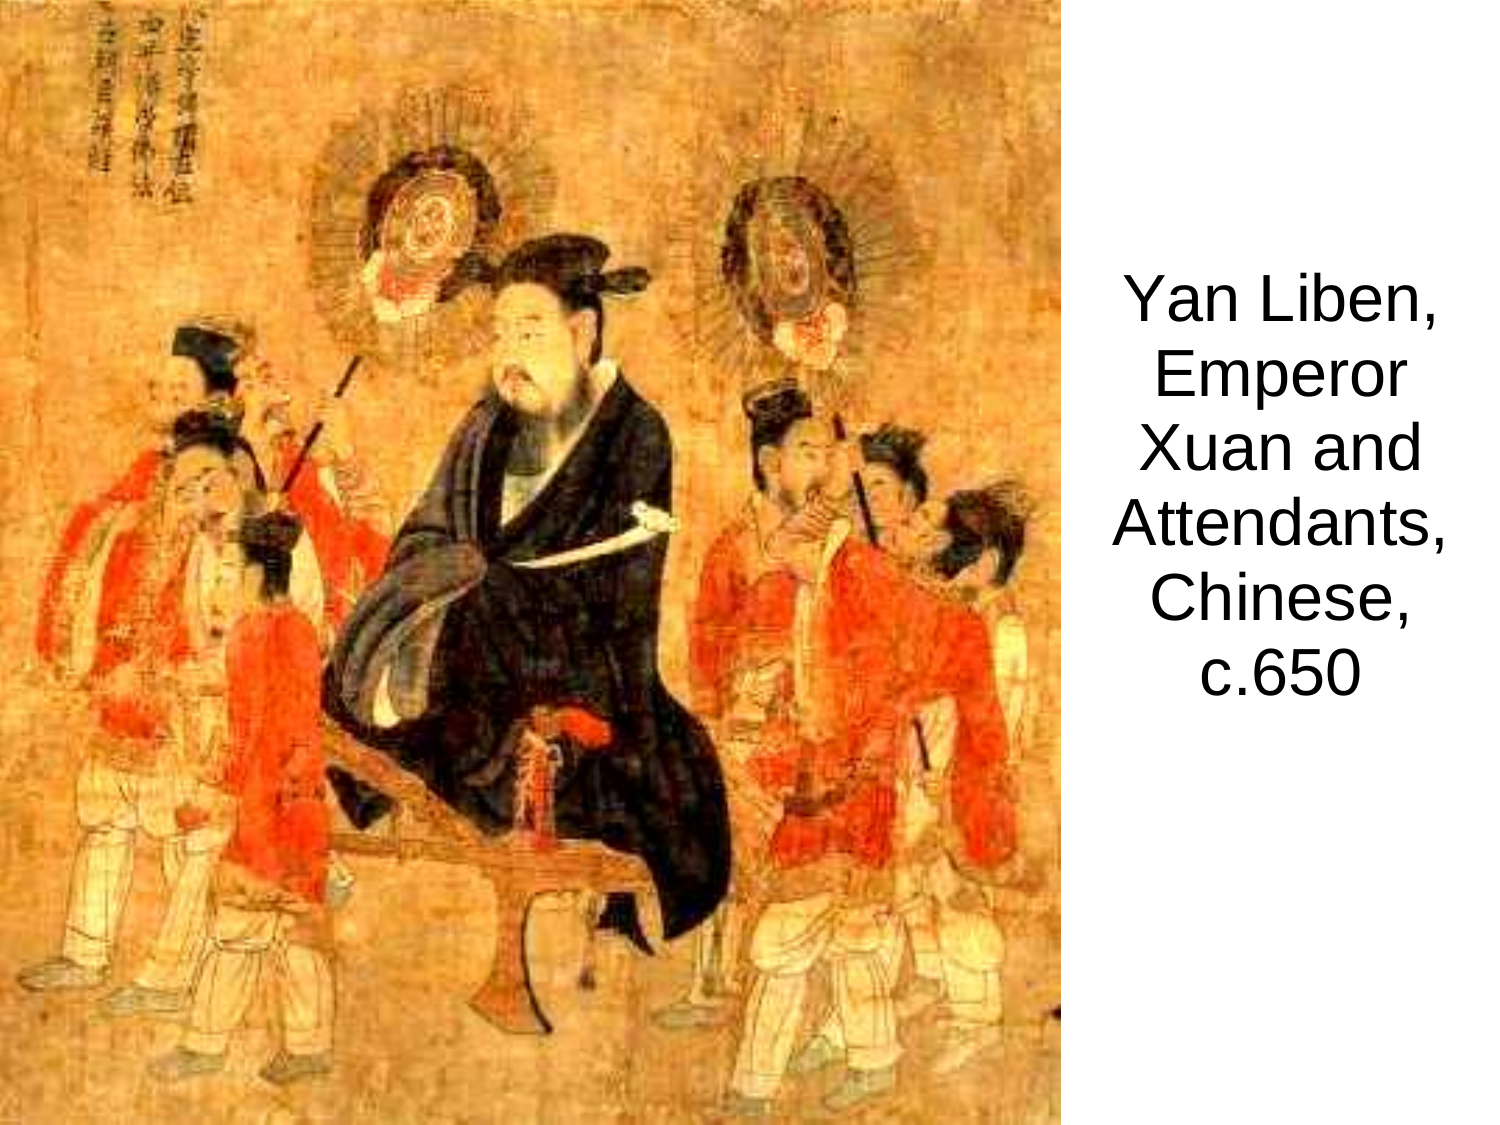

# Yan Liben, Emperor Xuan and Attendants, Chinese, c.650